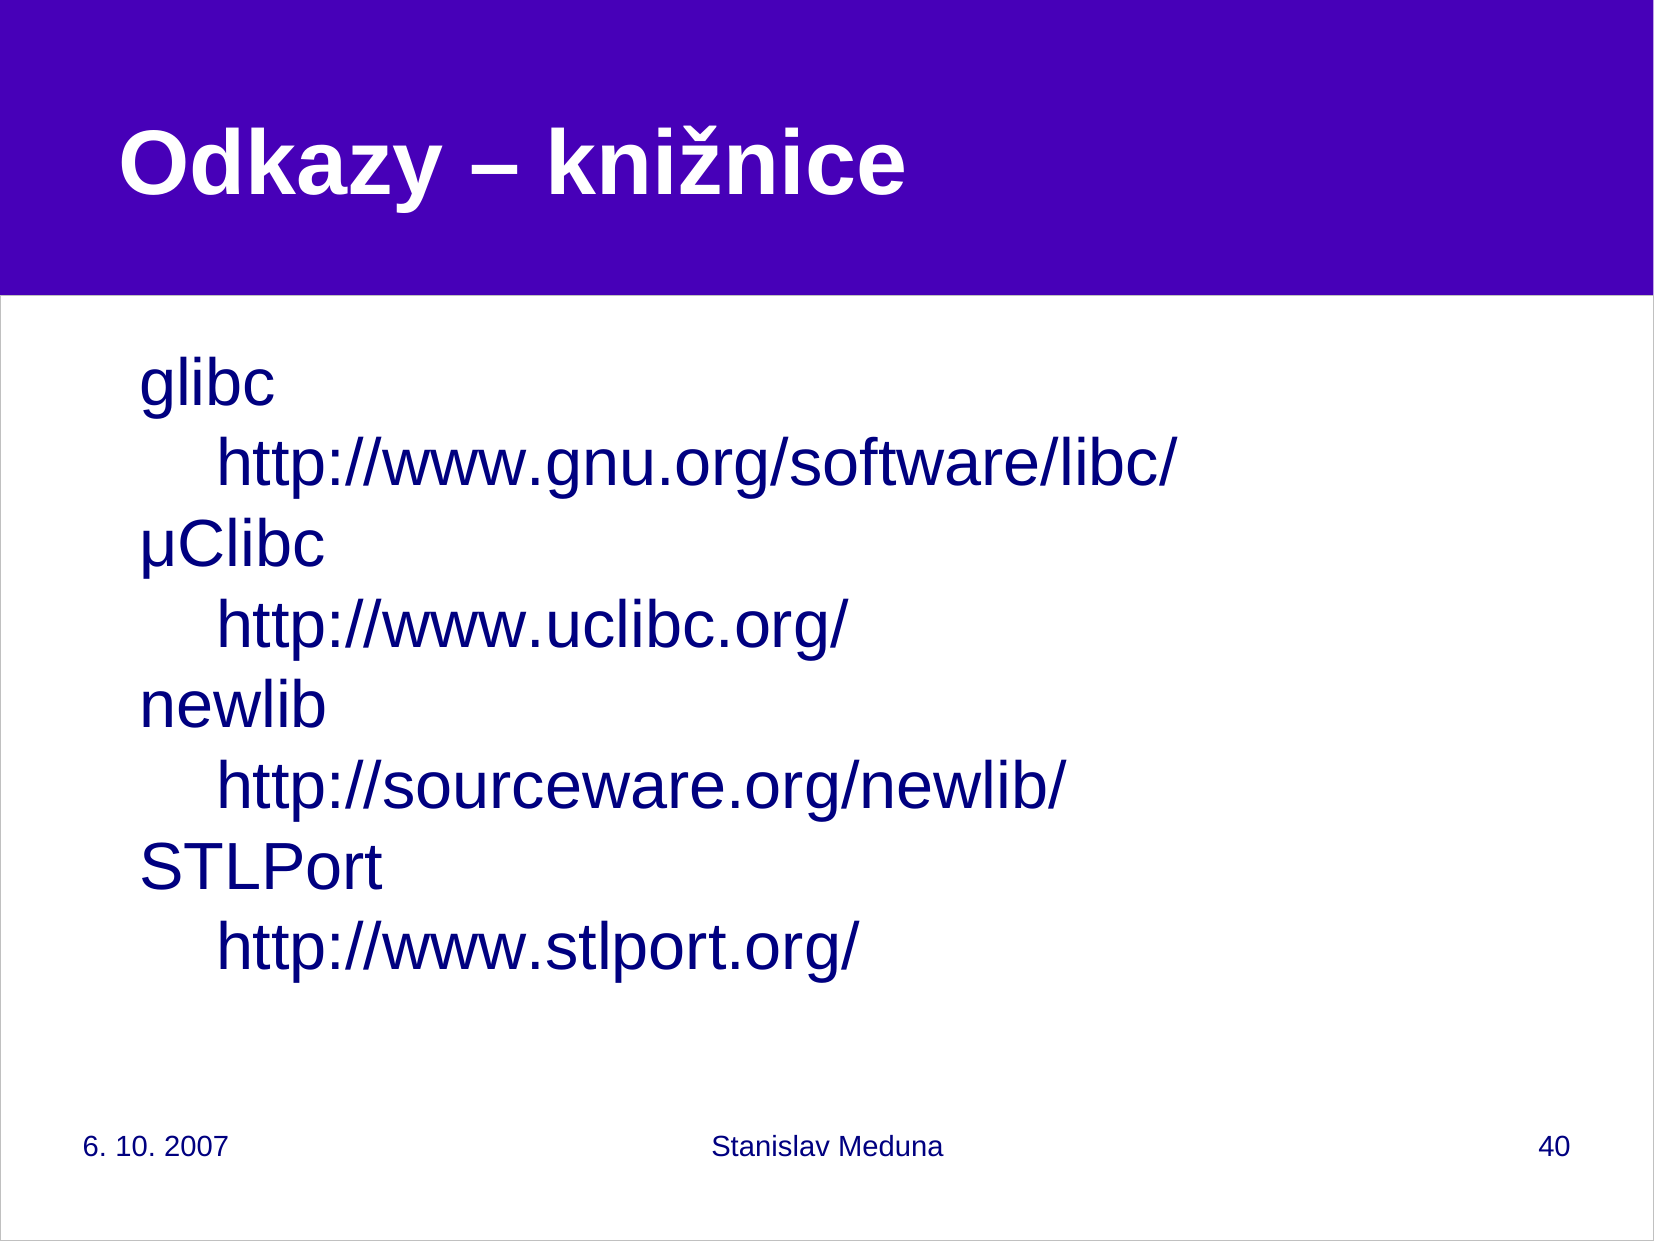

# Odkazy – knižnice
glibc
http://www.gnu.org/software/libc/
μClibc
http://www.uclibc.org/
newlib
http://sourceware.org/newlib/
STLPort
http://www.stlport.org/
6. 10. 2007
Stanislav Meduna
40